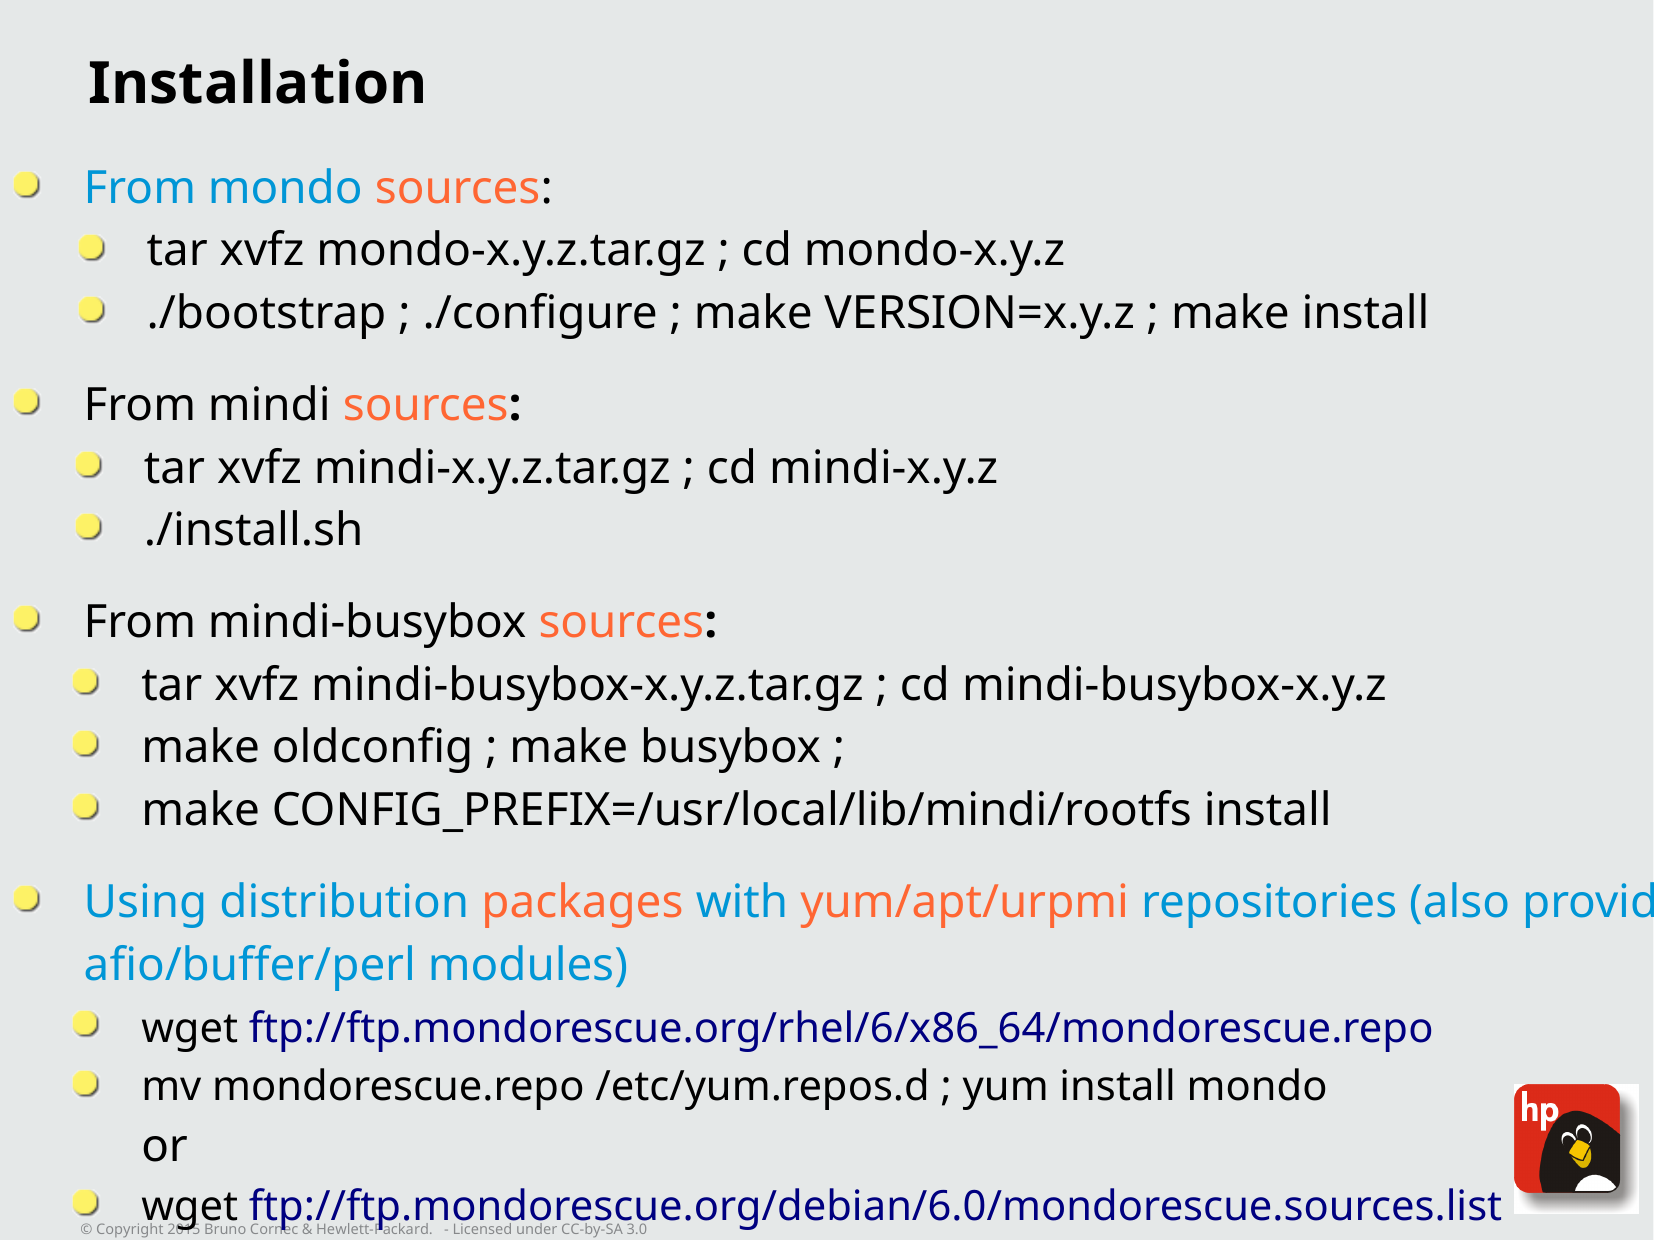

Installation
# From mondo sources:
tar xvfz mondo-x.y.z.tar.gz ; cd mondo-x.y.z
./bootstrap ; ./configure ; make VERSION=x.y.z ; make install
From mindi sources:
tar xvfz mindi-x.y.z.tar.gz ; cd mindi-x.y.z
./install.sh
From mindi-busybox sources:
tar xvfz mindi-busybox-x.y.z.tar.gz ; cd mindi-busybox-x.y.z
make oldconfig ; make busybox ;
make CONFIG_PREFIX=/usr/local/lib/mindi/rootfs install
Using distribution packages with yum/apt/urpmi repositories (also provides afio/buffer/perl modules)
wget ftp://ftp.mondorescue.org/rhel/6/x86_64/mondorescue.repo
mv mondorescue.repo /etc/yum.repos.d ; yum install mondo
or
wget ftp://ftp.mondorescue.org/debian/6.0/mondorescue.sources.list
mv mondorescue.sources.list /etc/apt/sources.list.d ; apt-get install mondo